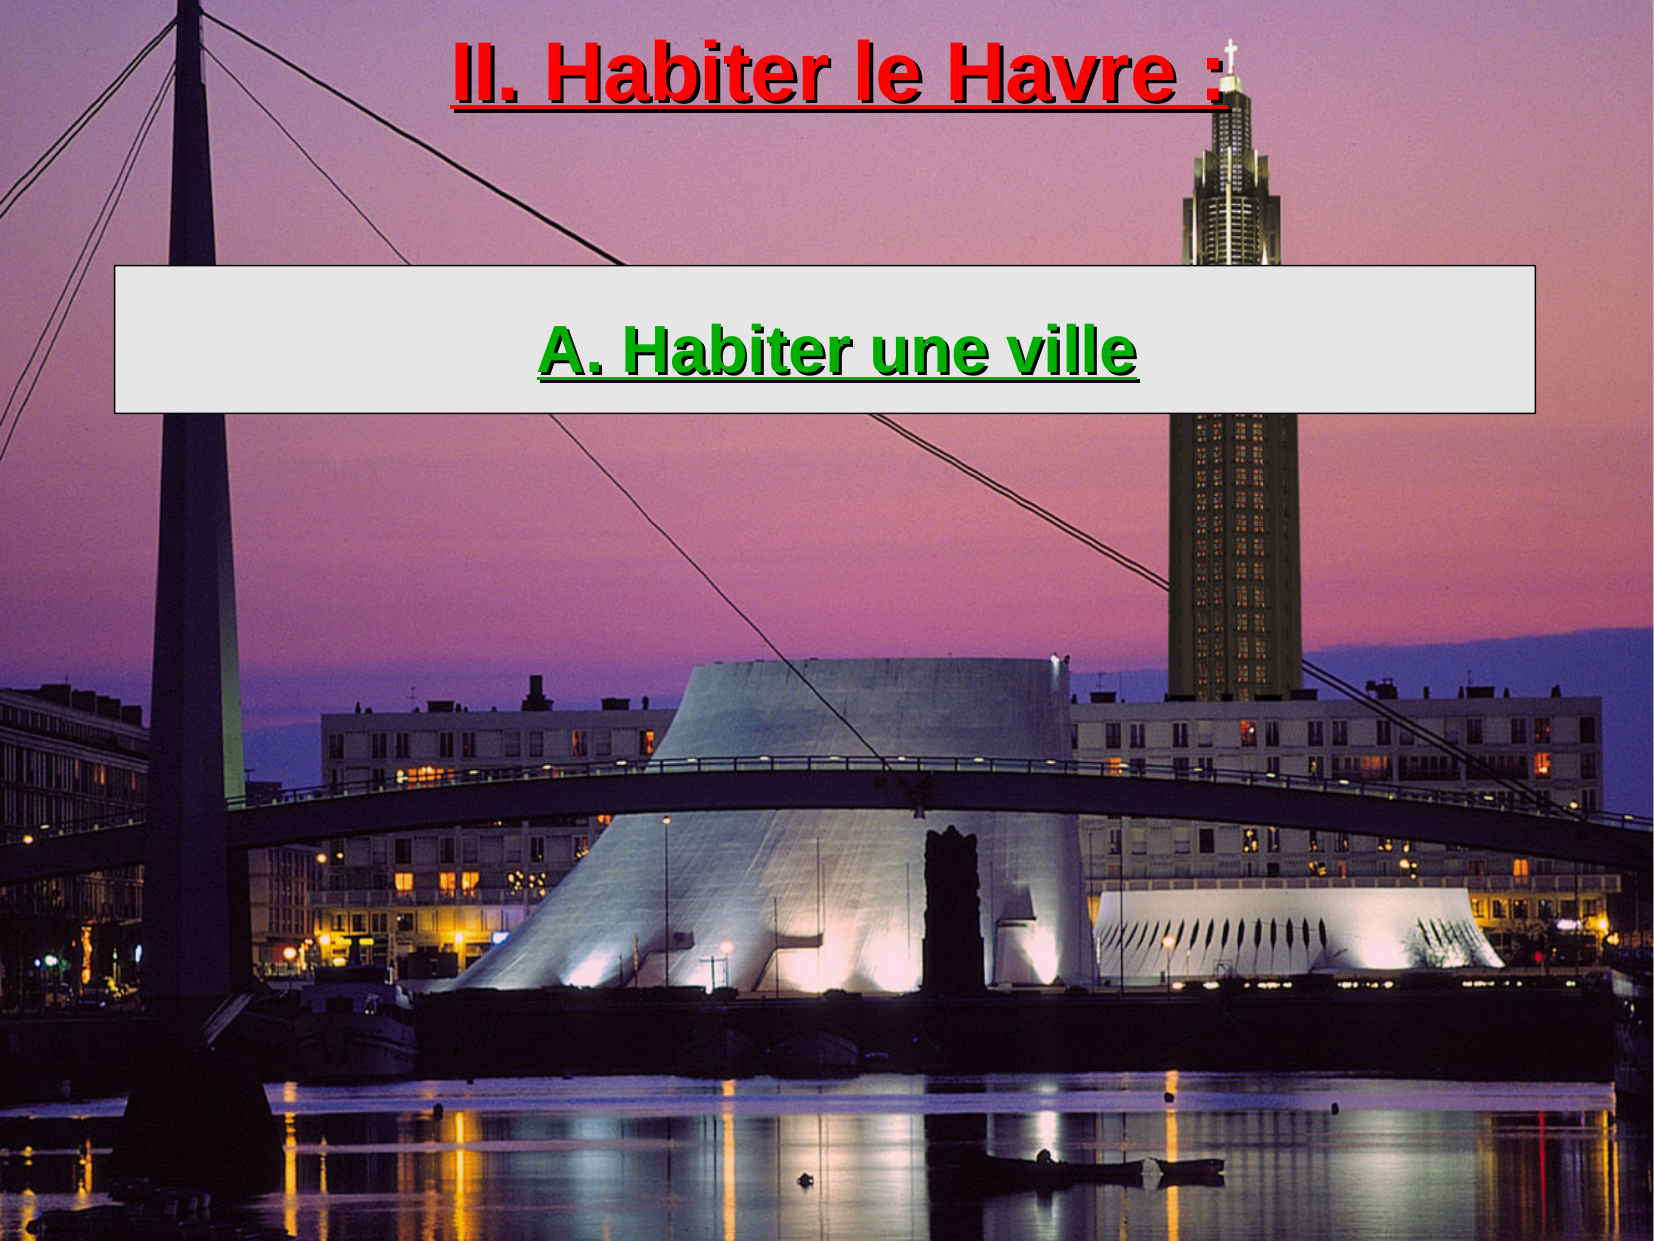

II. Habiter le Havre :
A. Habiter une ville